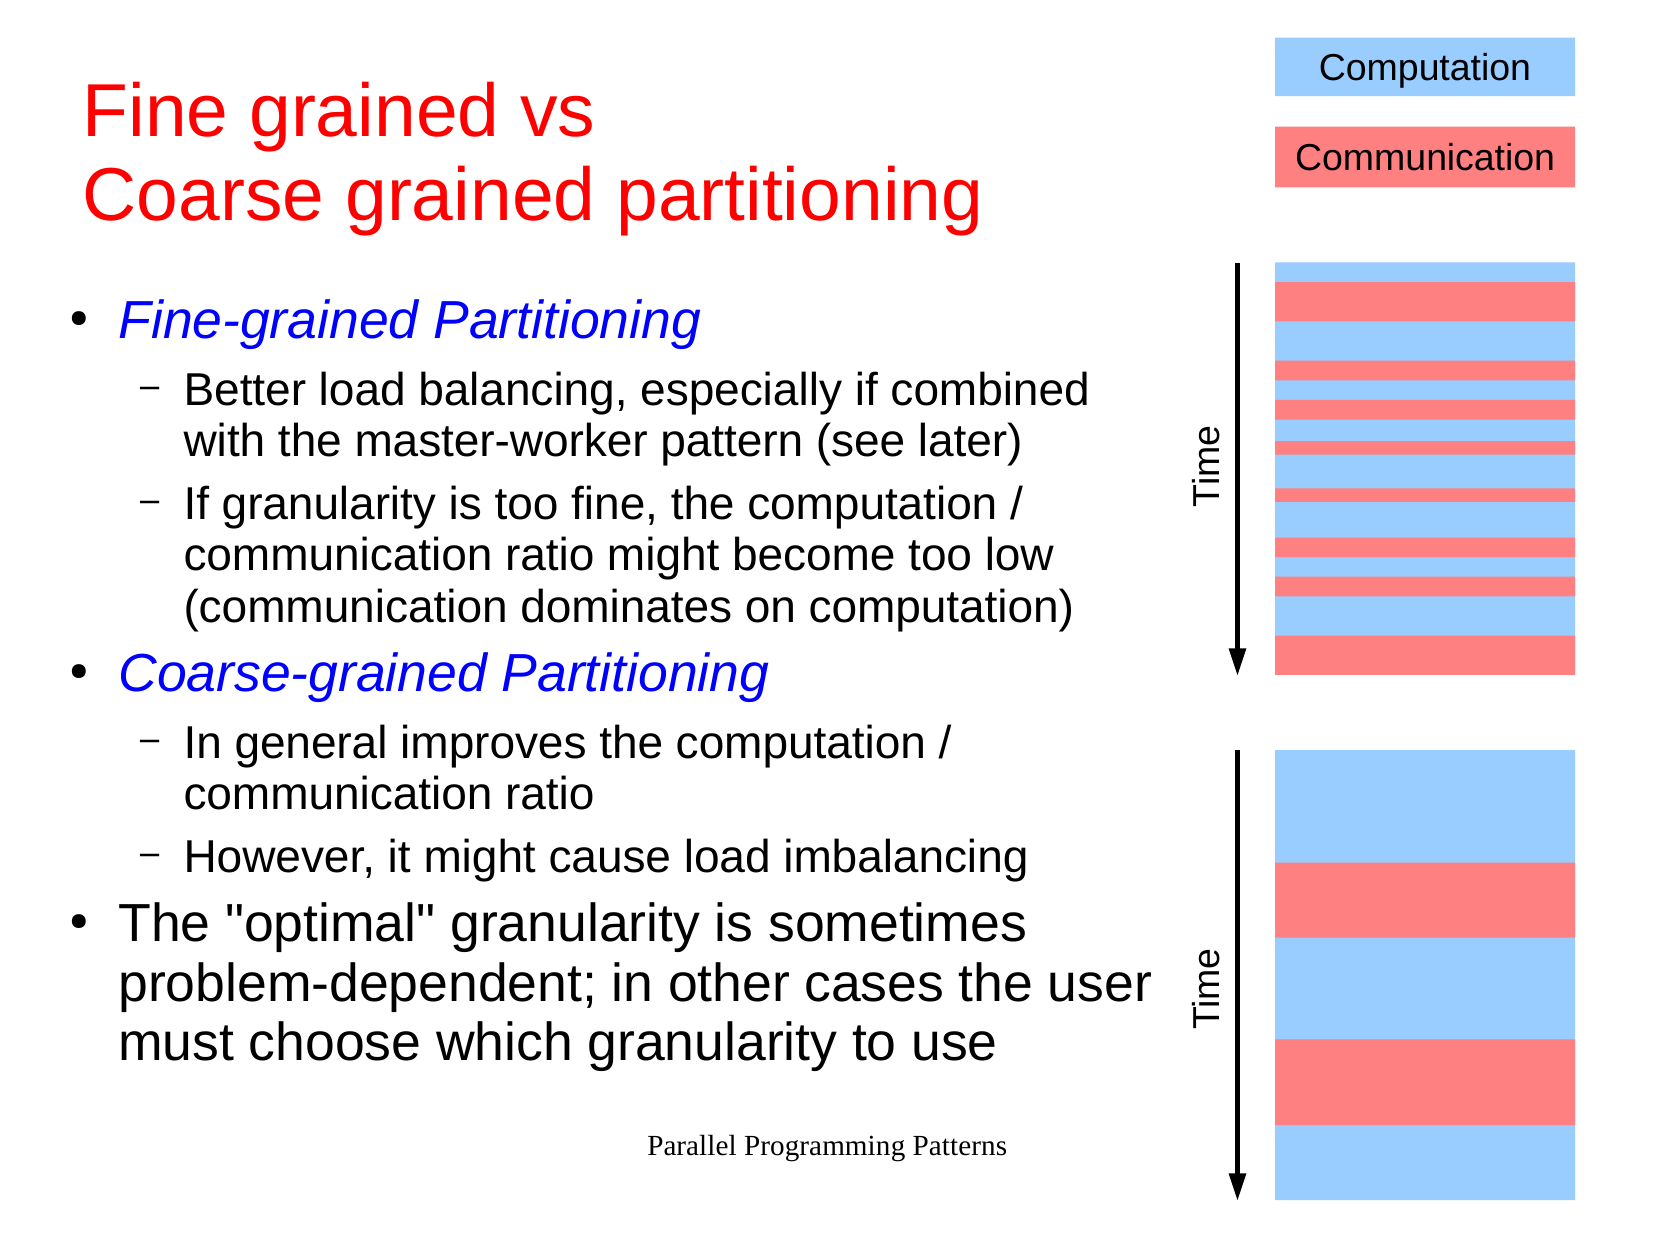

Computation
# Fine grained vs Coarse grained partitioning
Communication
Fine-grained Partitioning
Better load balancing, especially if combined with the master-worker pattern (see later)
If granularity is too fine, the computation / communication ratio might become too low (communication dominates on computation)
Coarse-grained Partitioning
In general improves the computation / communication ratio
However, it might cause load imbalancing
The "optimal" granularity is sometimes problem-dependent; in other cases the user must choose which granularity to use
Time
Time
Parallel Programming Patterns
9